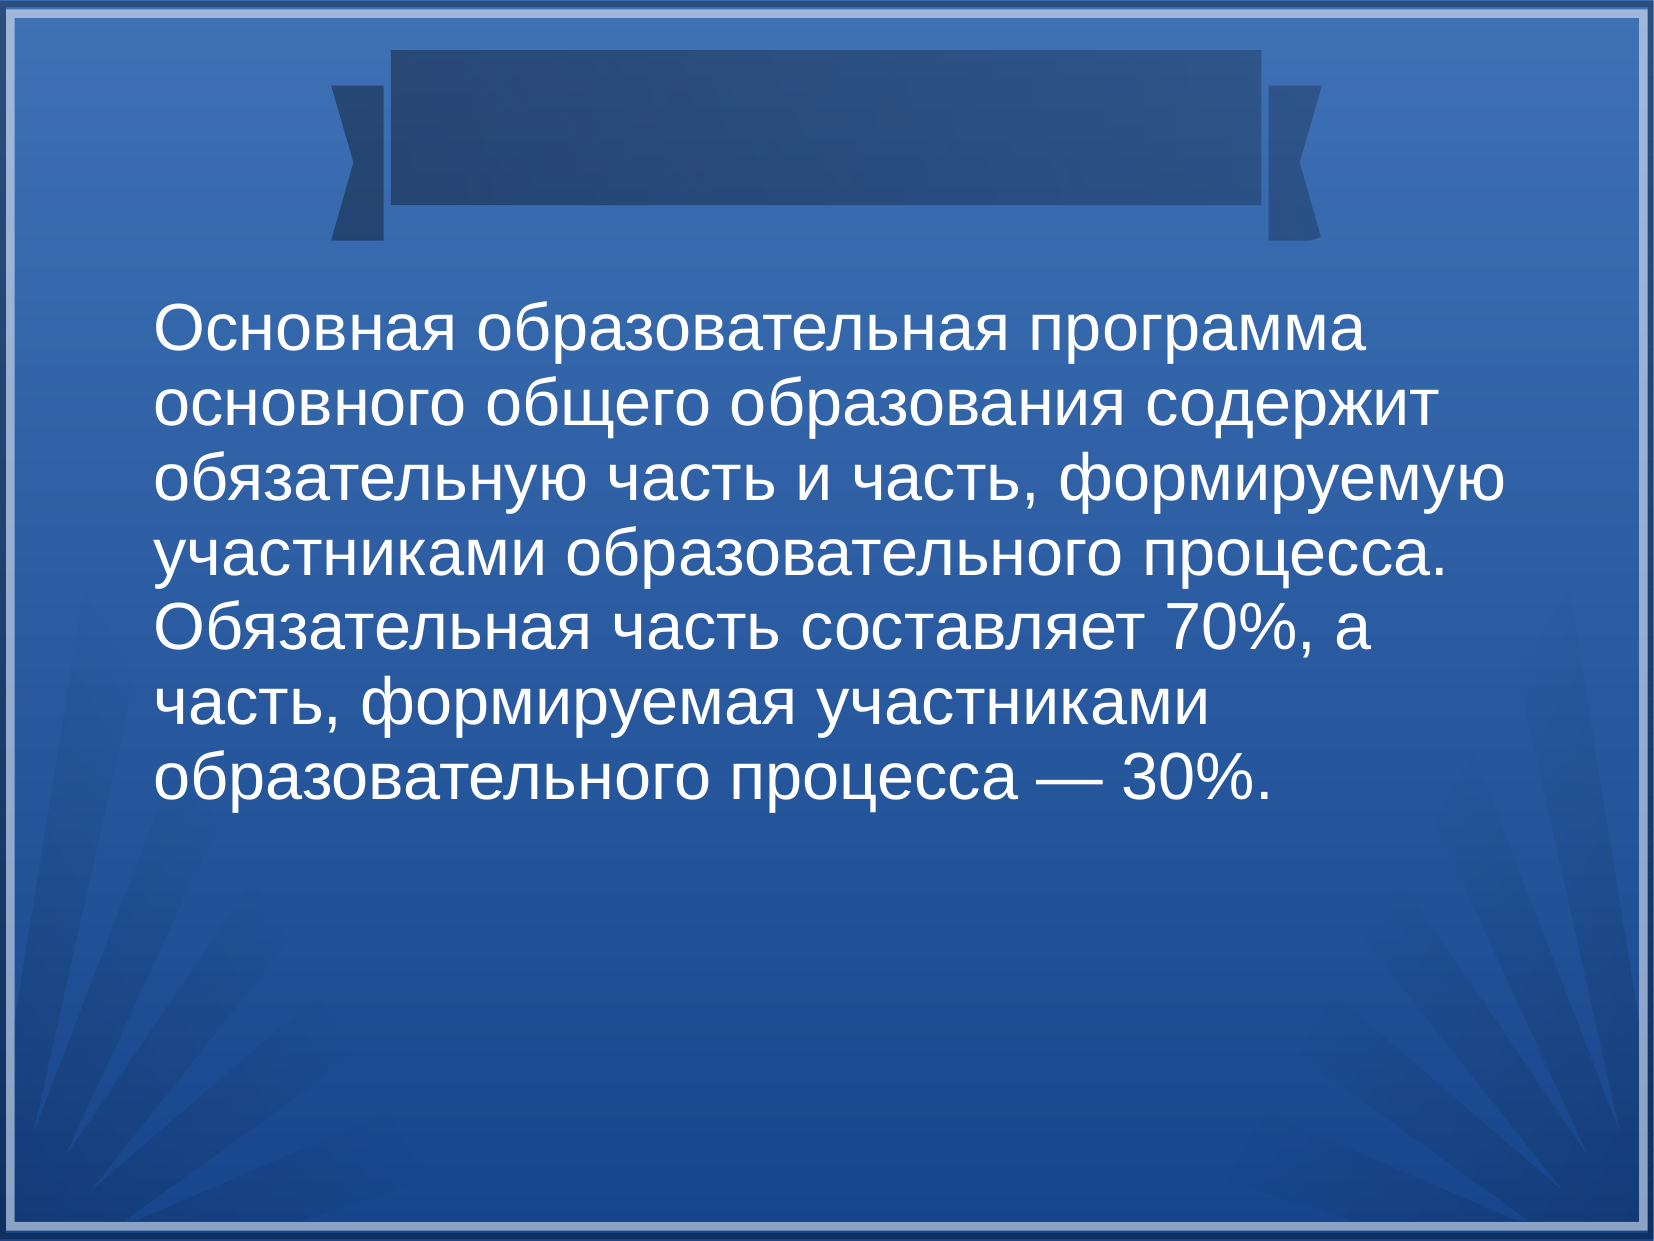

#
Основная образовательная программа основного общего образования содержит обязательную часть и часть, формируемую участниками образовательного процесса. Обязательная часть составляет 70%, а часть, формируемая участниками образовательного процесса — 30%.